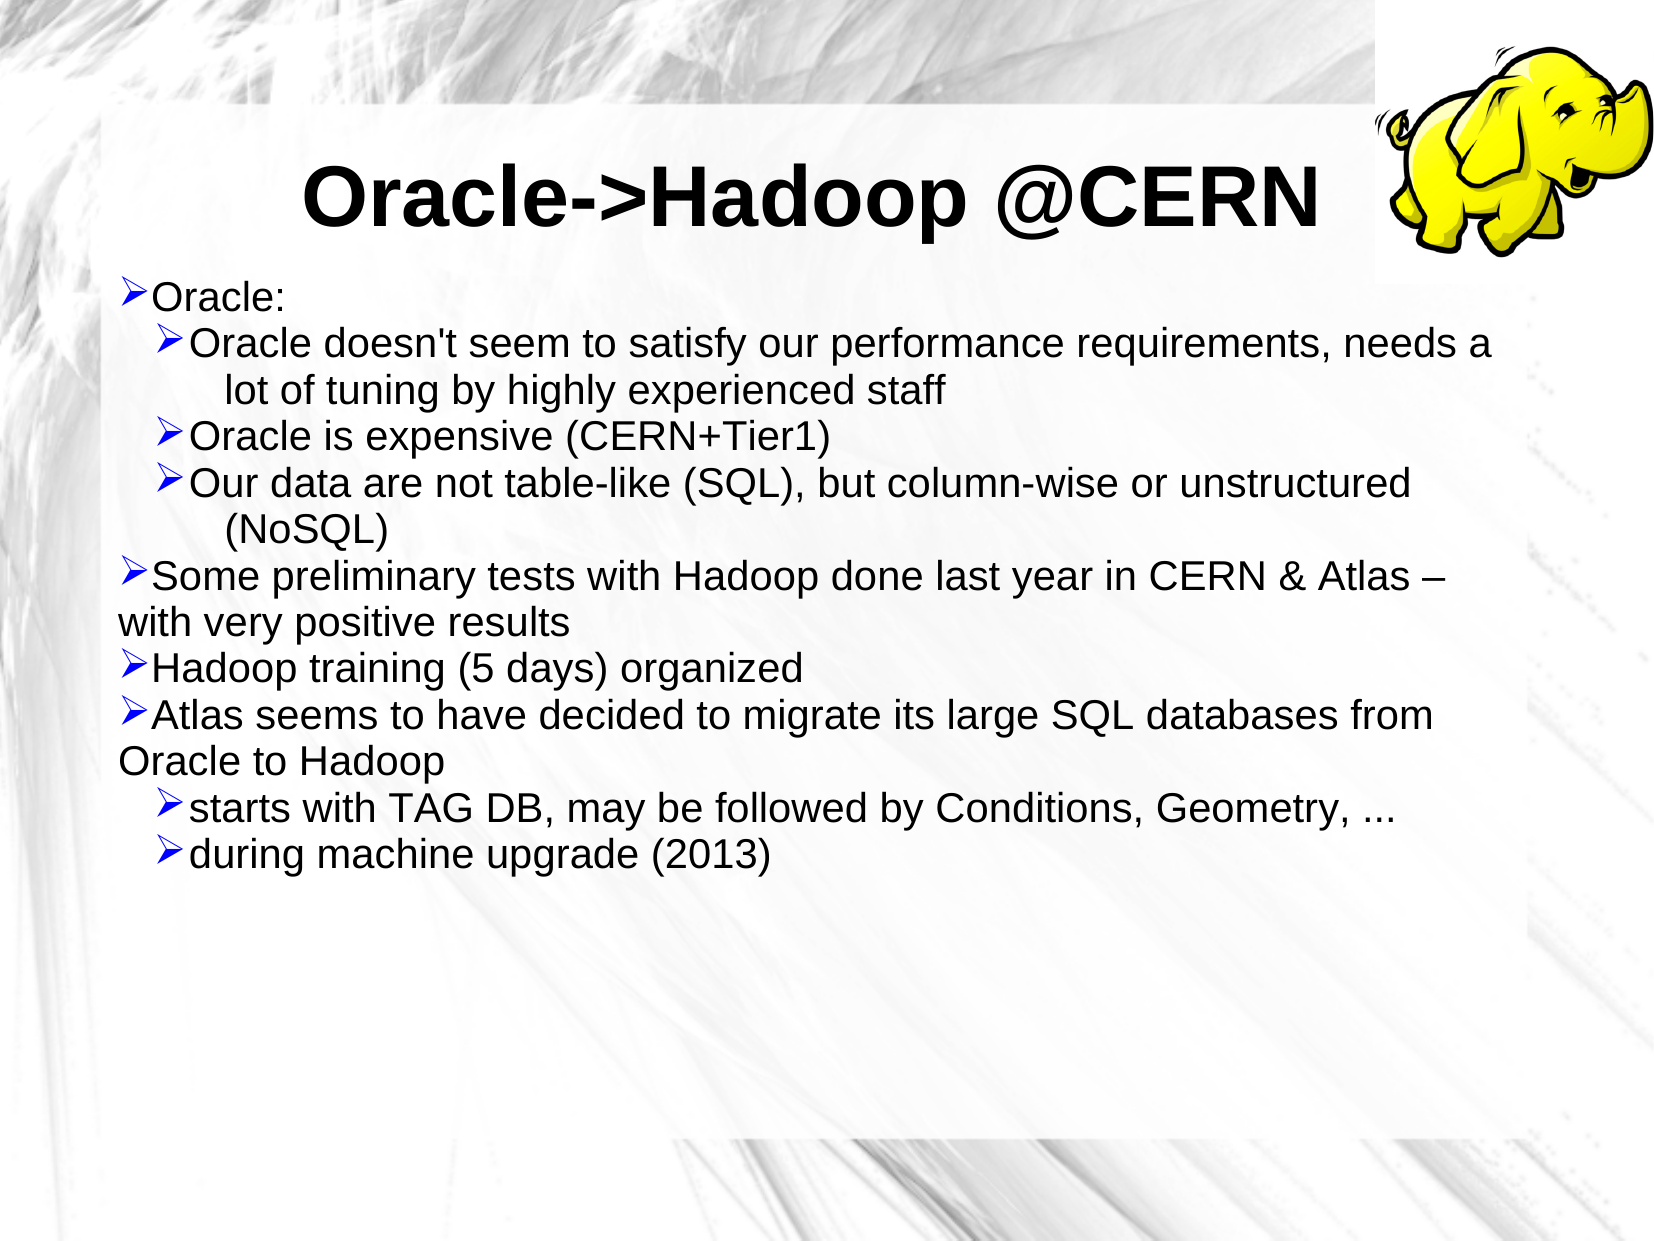

Oracle:
Oracle doesn't seem to satisfy our performance requirements, needs a lot of tuning by highly experienced staff
Oracle is expensive (CERN+Tier1)
Our data are not table-like (SQL), but column-wise or unstructured (NoSQL)
Some preliminary tests with Hadoop done last year in CERN & Atlas – with very positive results
Hadoop training (5 days) organized
Atlas seems to have decided to migrate its large SQL databases from Oracle to Hadoop
starts with TAG DB, may be followed by Conditions, Geometry, ...
during machine upgrade (2013)
# Oracle->Hadoop @CERN